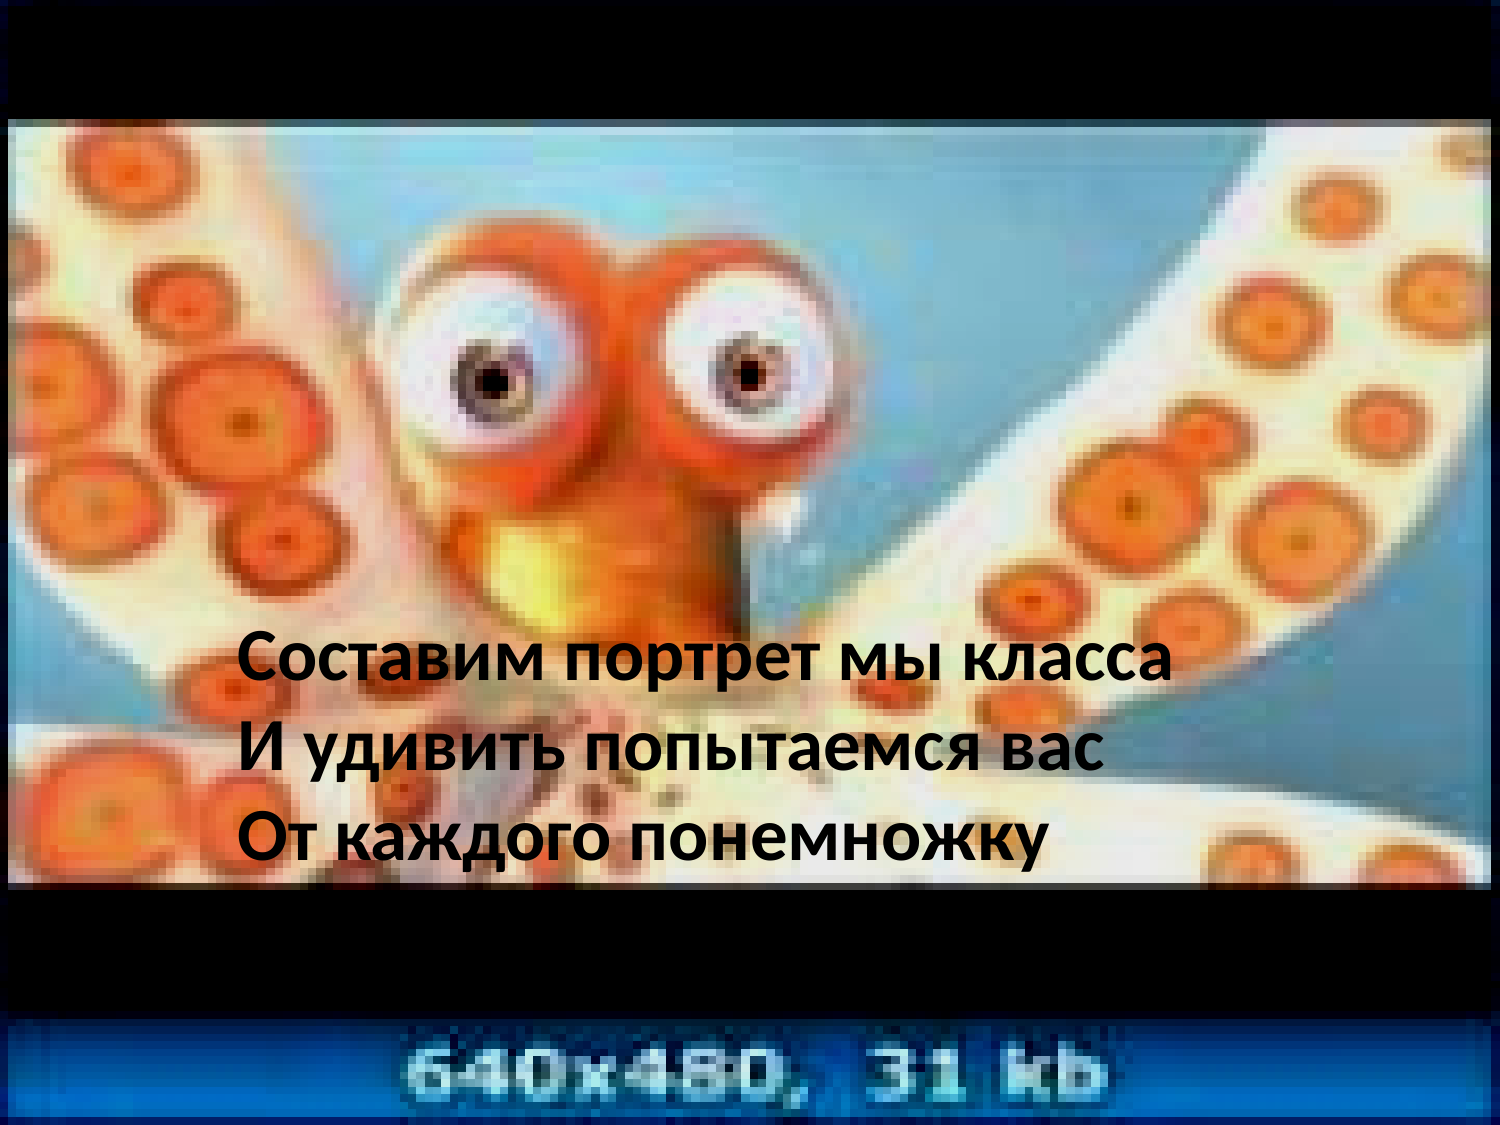

#
Составим портрет мы класса
И удивить попытаемся вас
От каждого понемножку
Возьмем для портрета сейчас.